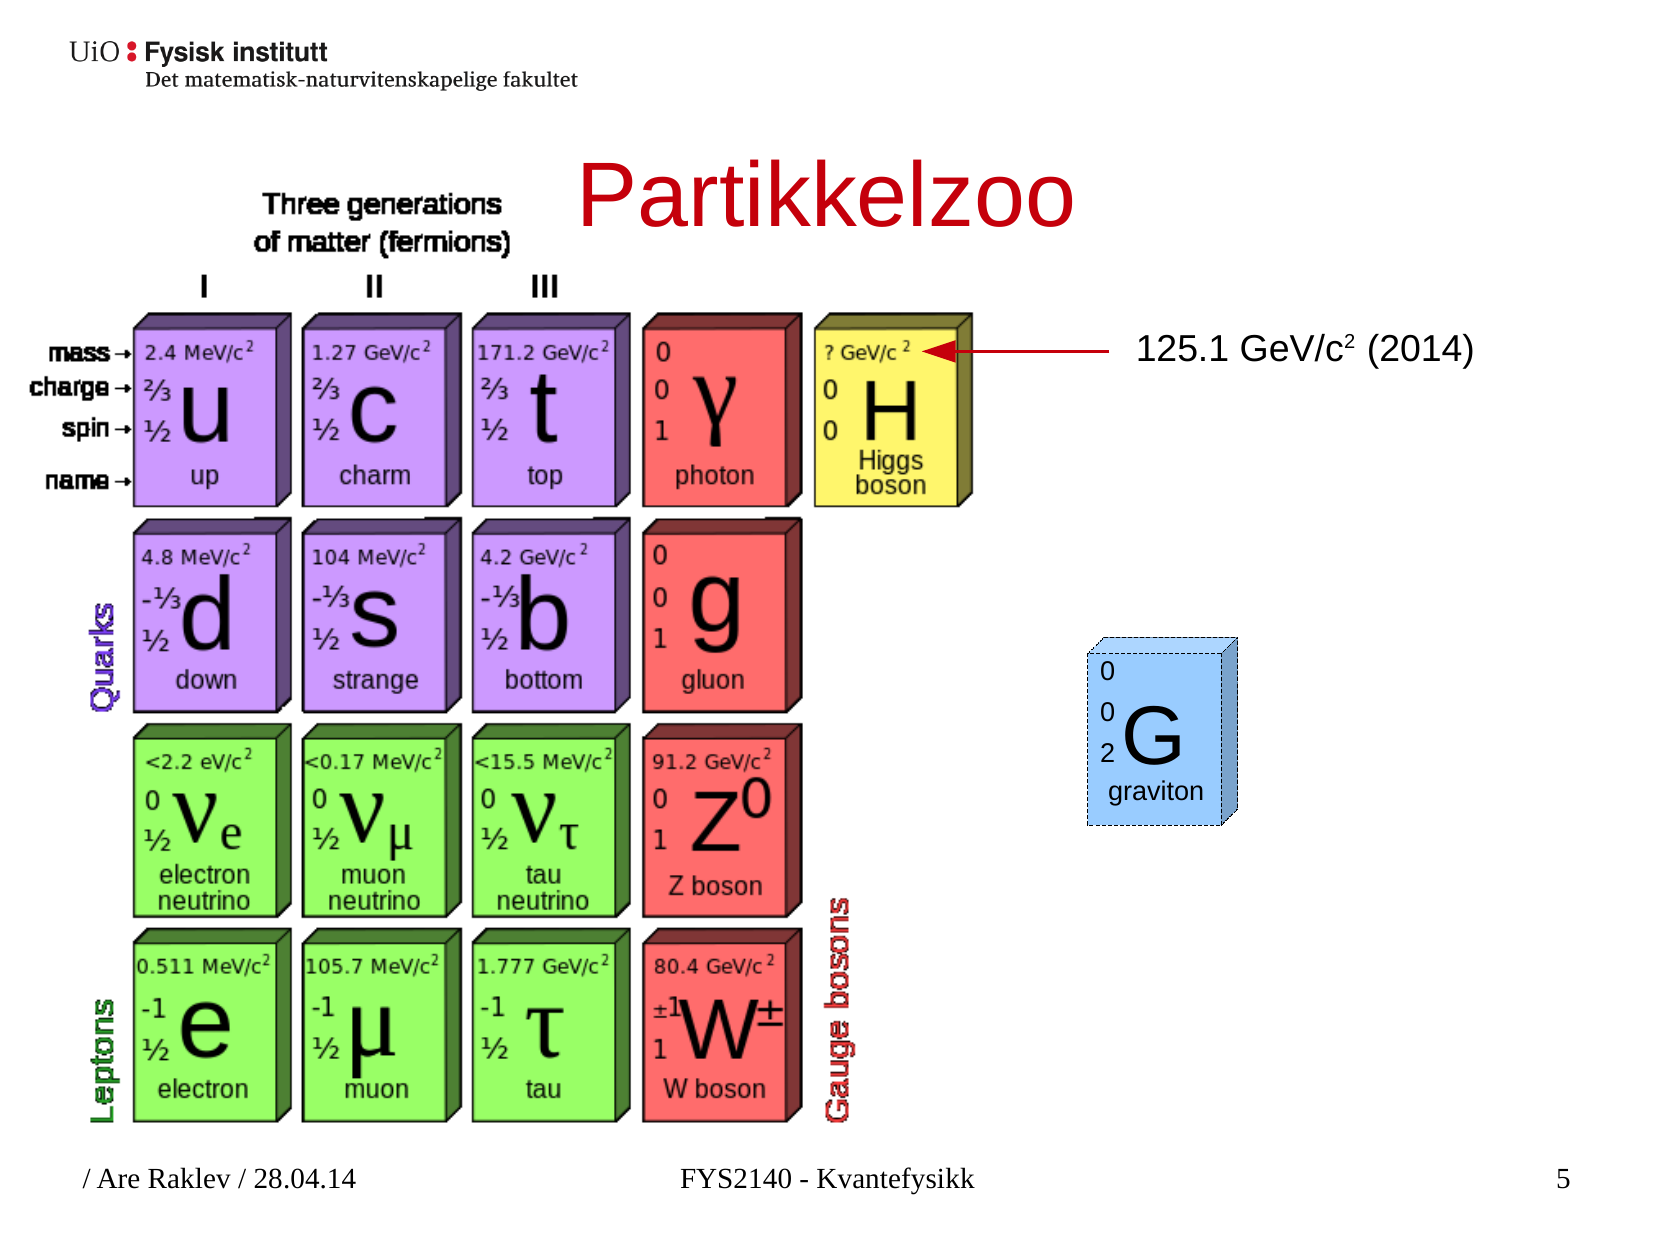

# Partikkelzoo
125.1 GeV/c2 (2014)
0
G
0
2
graviton
/ Are Raklev / 28.04.14
FYS2140 - Kvantefysikk
5